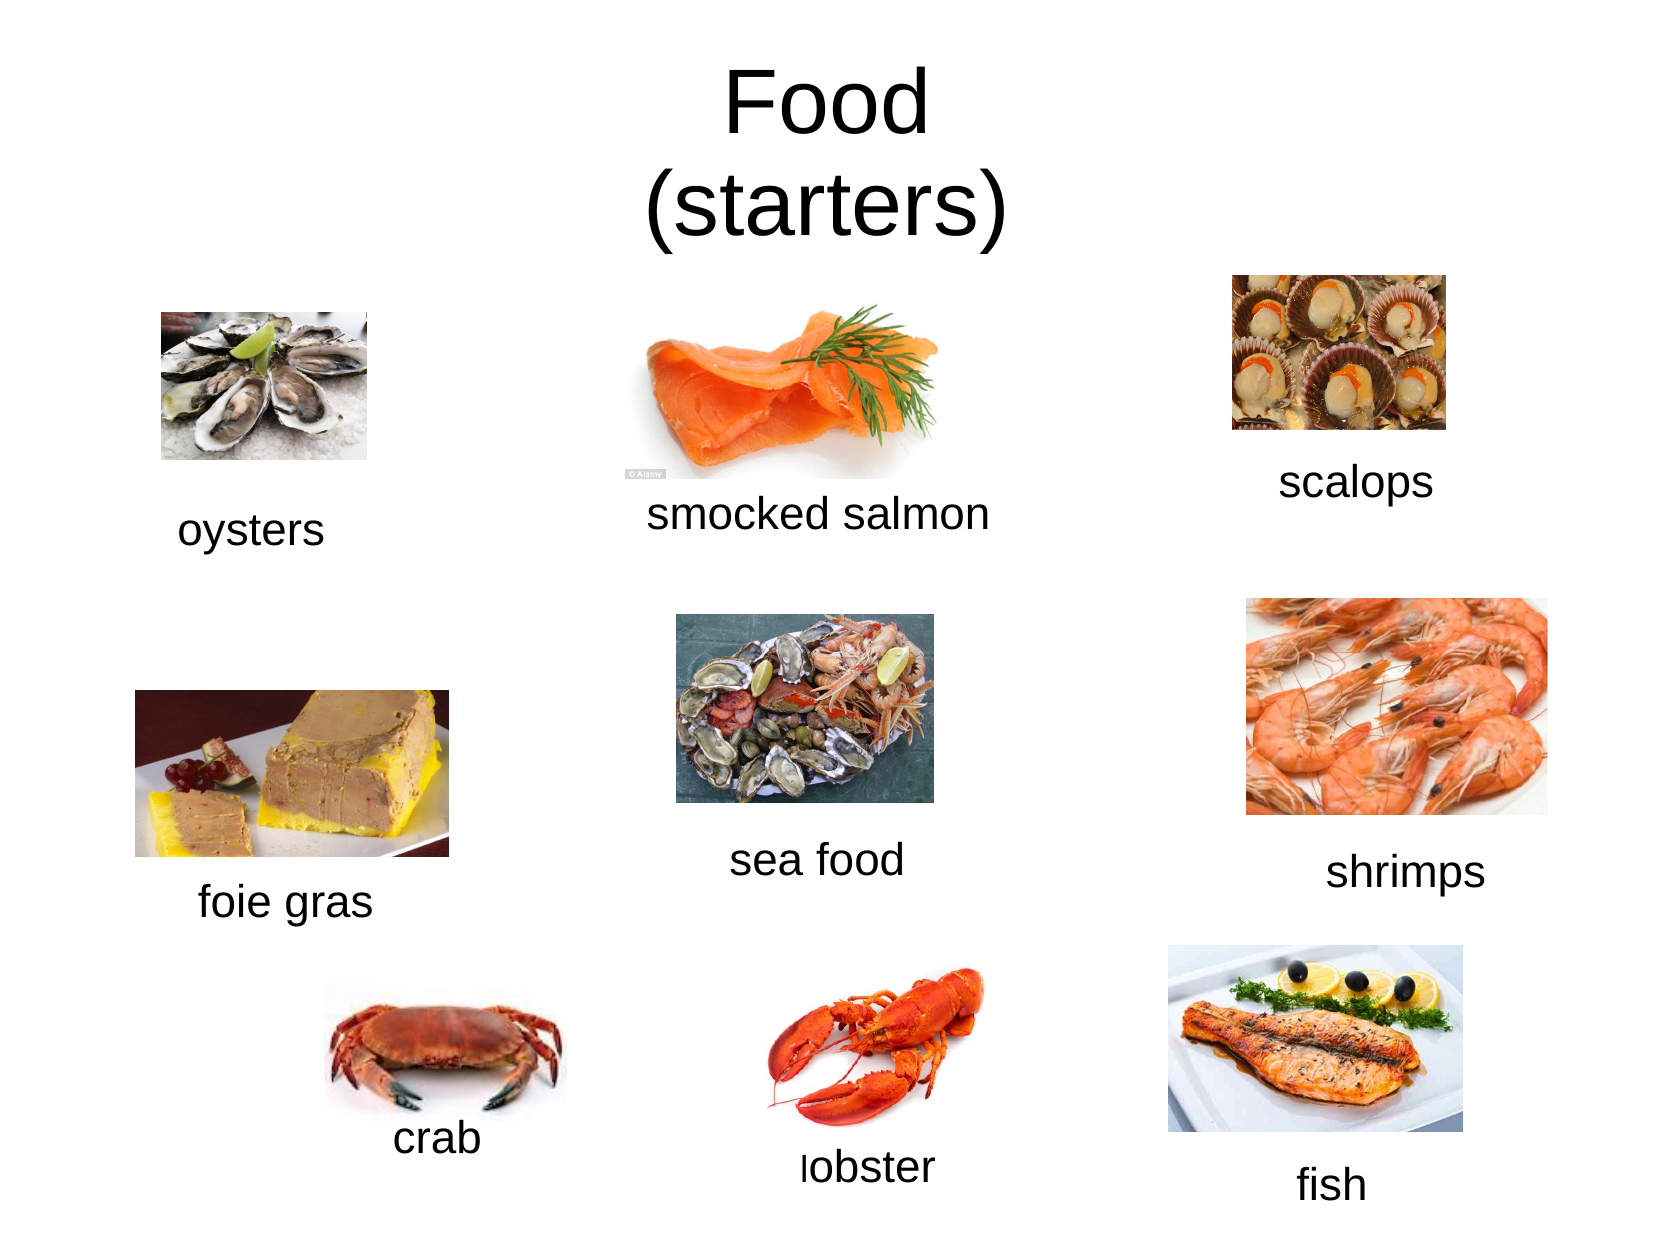

# Food (starters)
scalops
smocked salmon
oysters
sea food
shrimps
foie gras
crab
lobster
fish